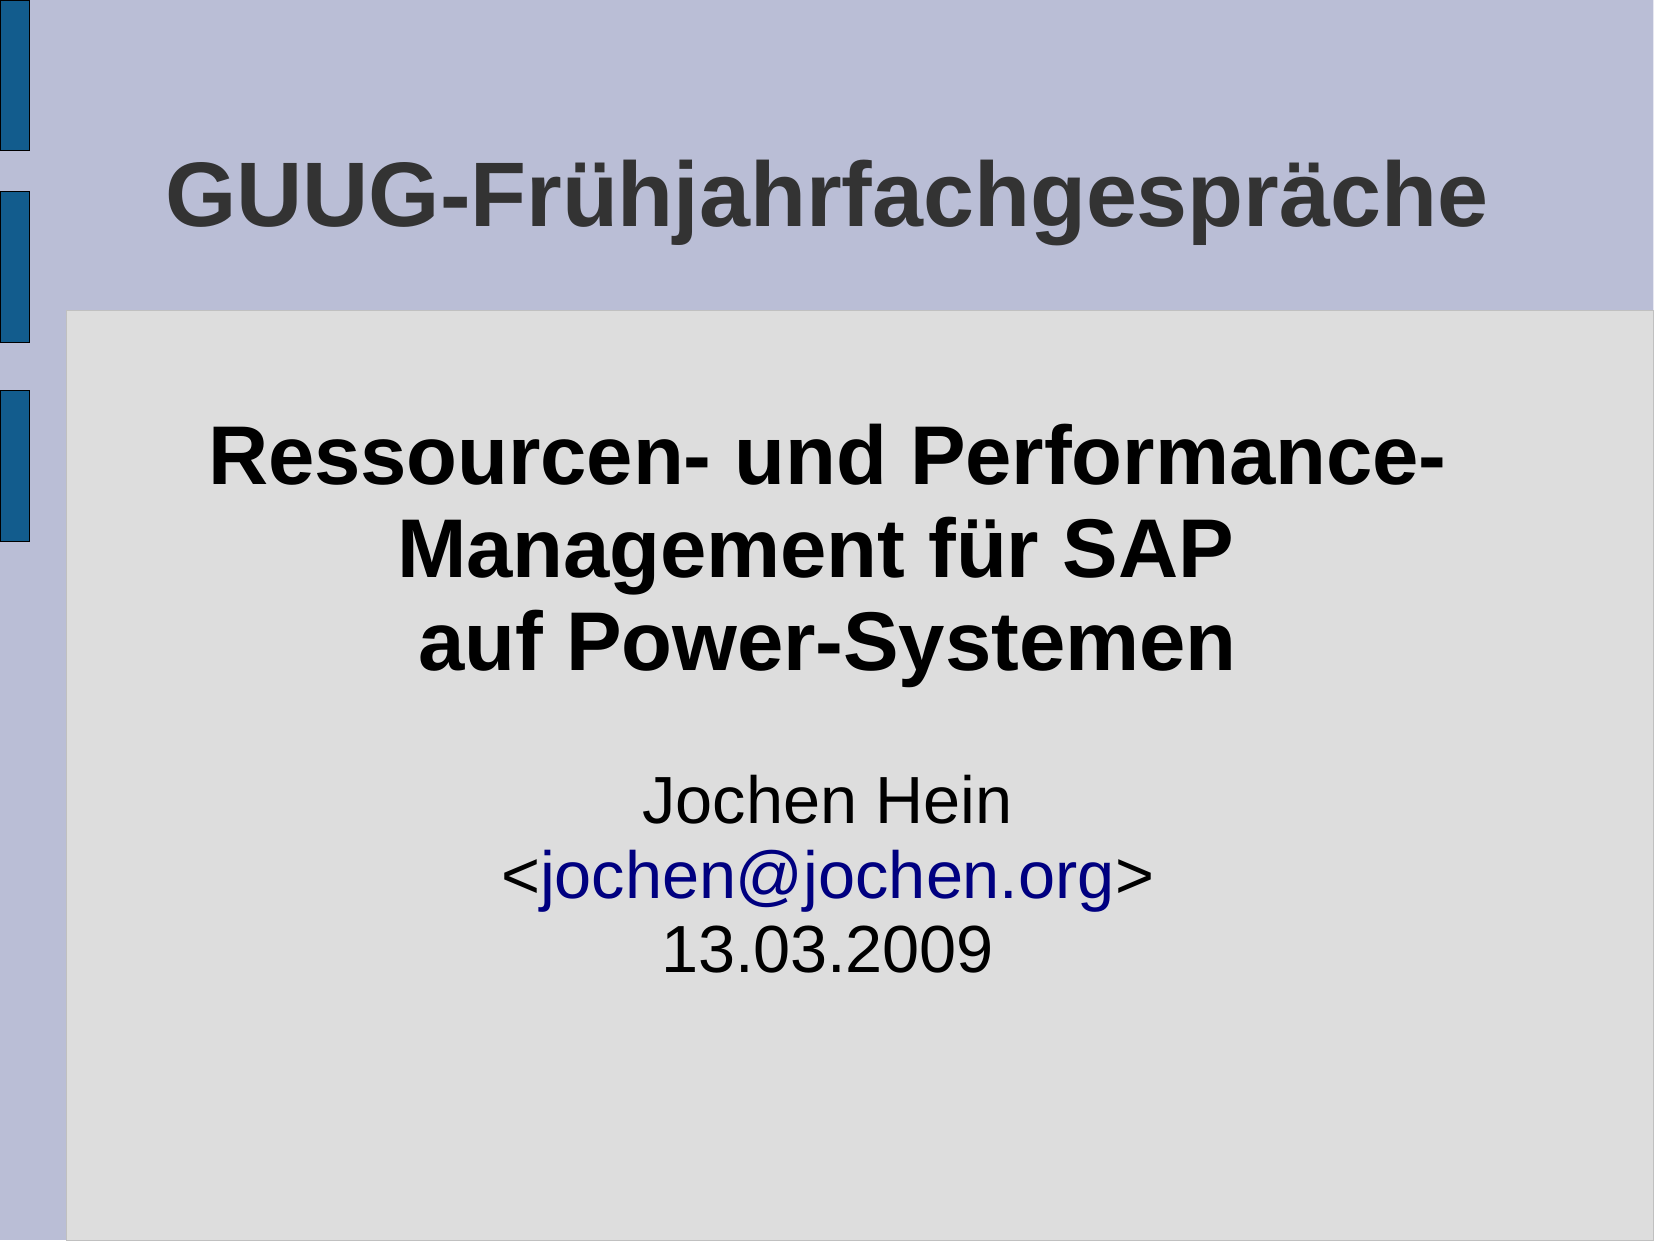

# GUUG-Frühjahrfachgespräche
Ressourcen- und Performance-Management für SAP
auf Power-Systemen
Jochen Hein
<jochen@jochen.org>
13.03.2009